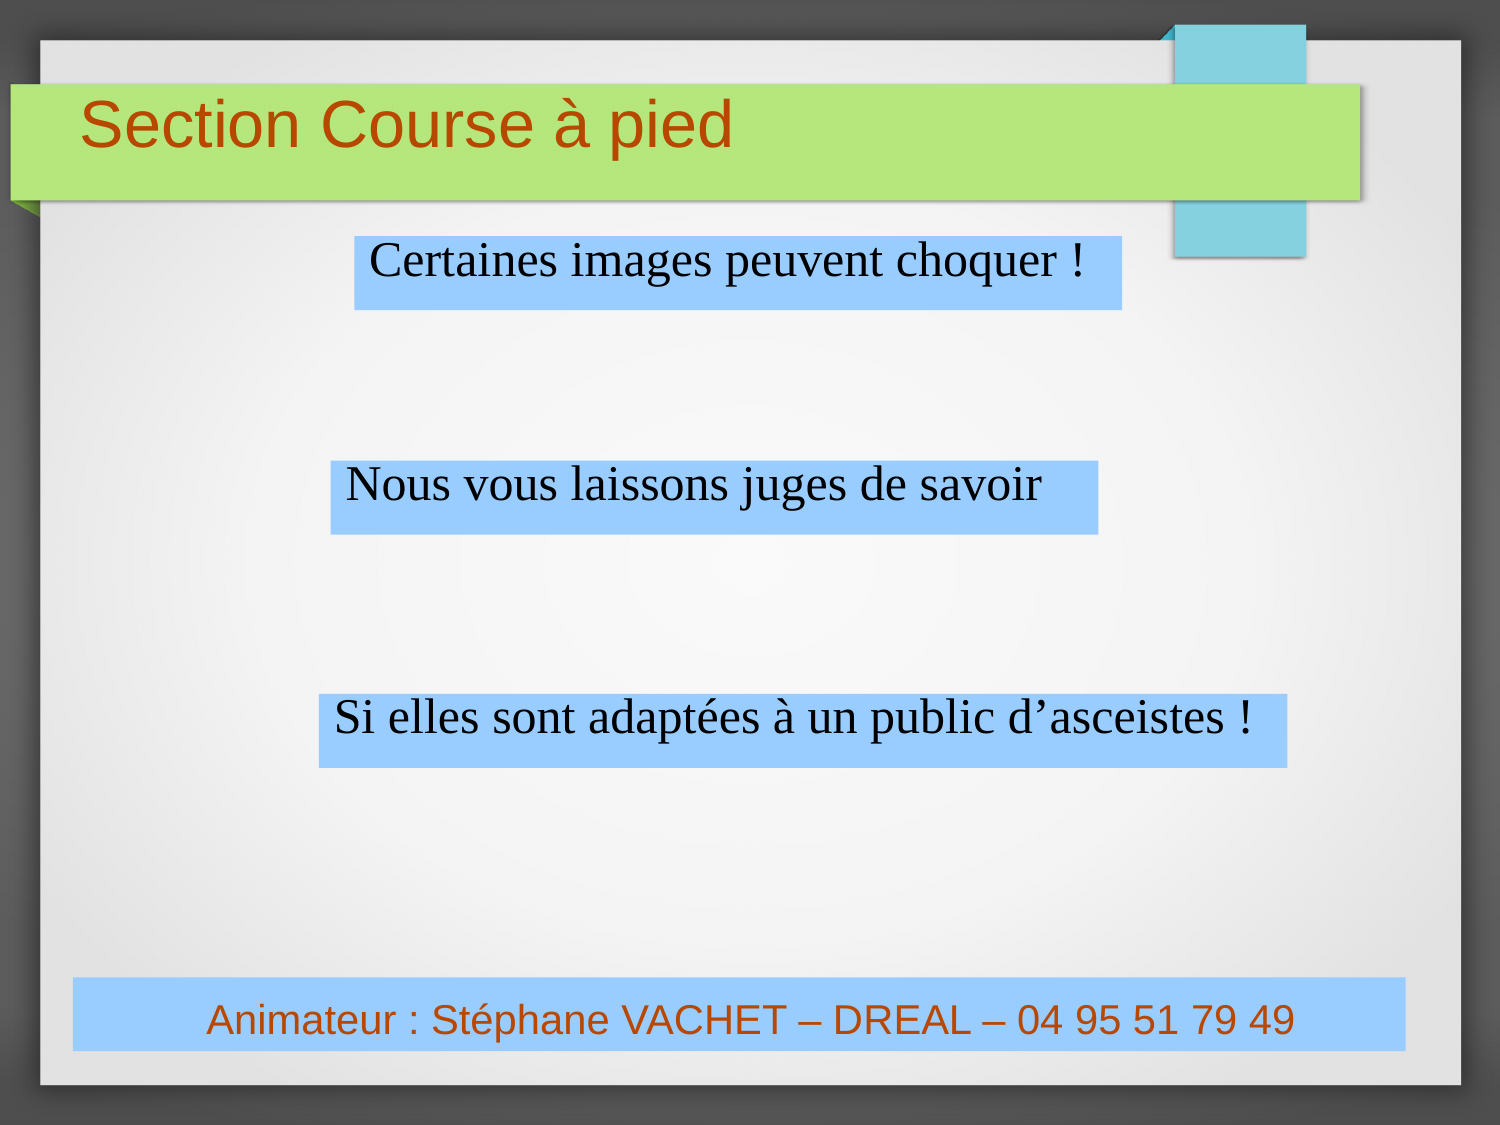

# Section Course à pied
Certaines images peuvent choquer !
Nous vous laissons juges de savoir
Si elles sont adaptées à un public d’asceistes !
Animateur : Stéphane VACHET – DREAL – 04 95 51 79 49